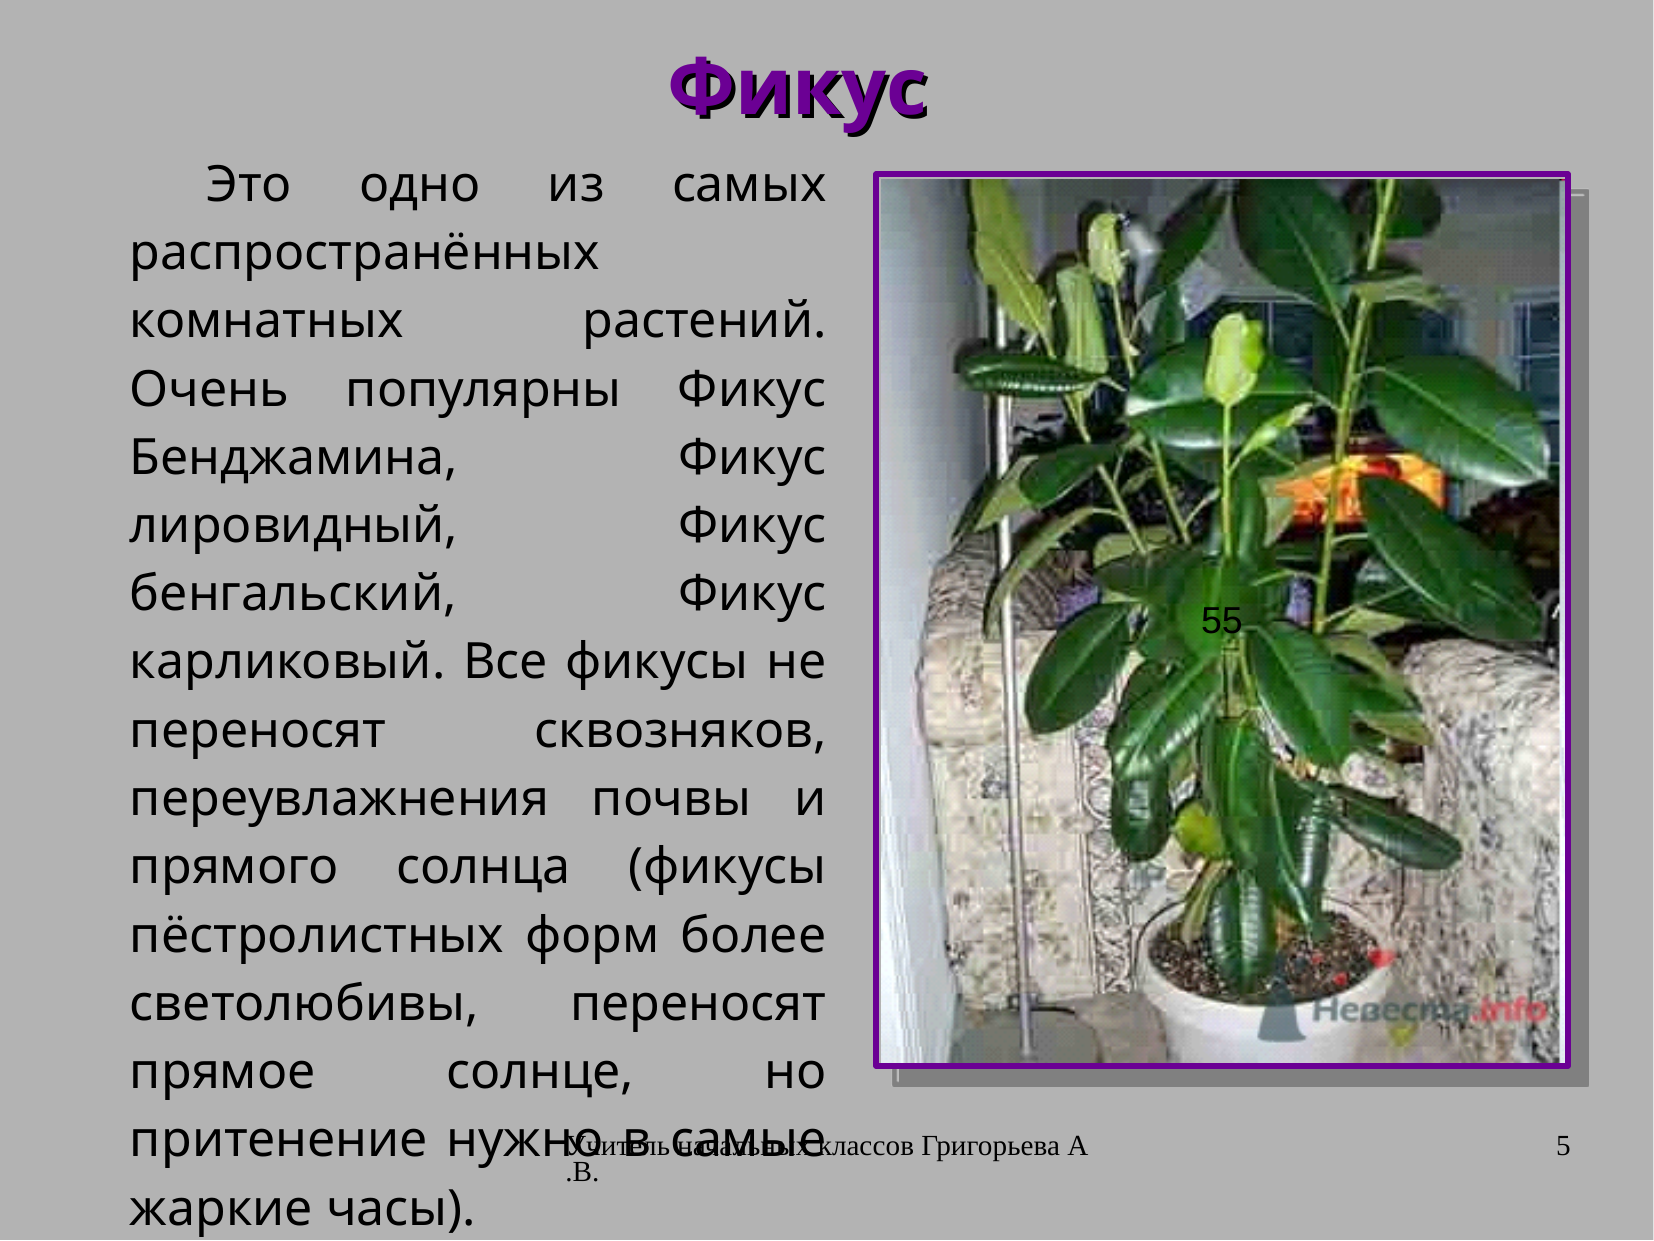

Фикус
# Это одно из самых распространённых комнатных растений. Очень популярны Фикус Бенджамина, Фикус лировидный, Фикус бенгальский, Фикус карликовый. Все фикусы не переносят сквозняков, переувлажнения почвы и прямого солнца (фикусы пёстролистных форм более светолюбивы, переносят прямое солнце, но притенение нужно в самые жаркие часы).
55
Учитель начальных классов Григорьева А.В.
5